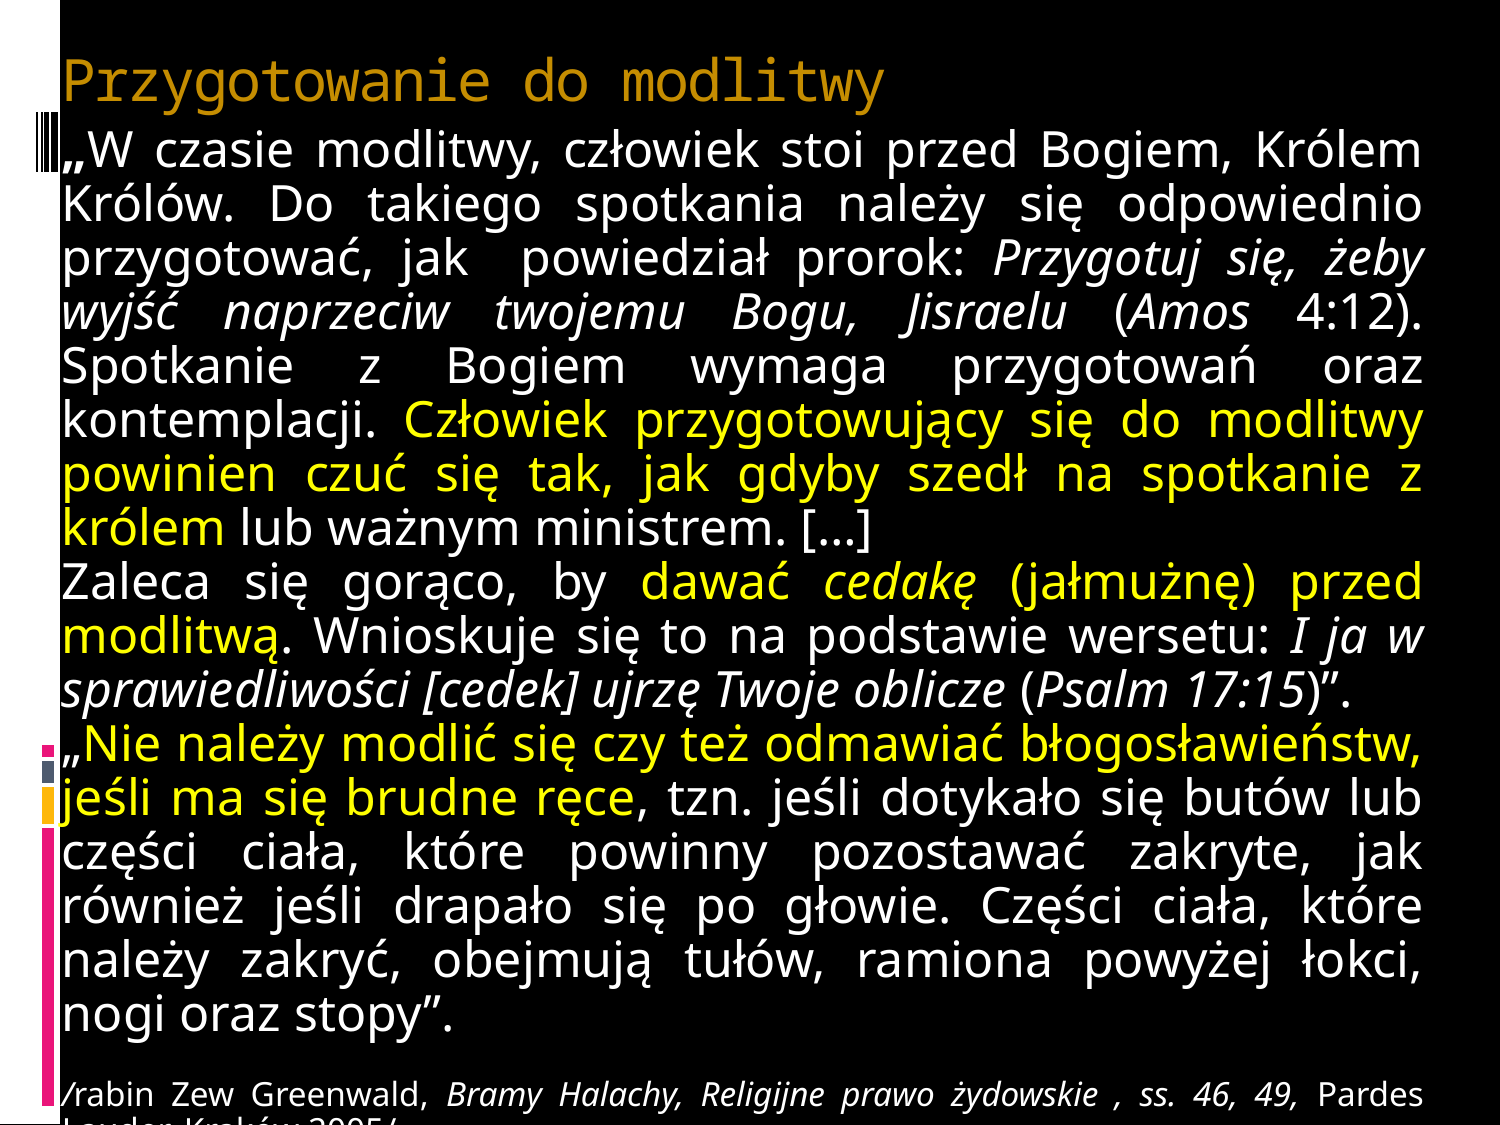

# Przygotowanie do modlitwy
„W czasie modlitwy, człowiek stoi przed Bogiem, Królem Królów. Do takiego spotkania należy się odpowiednio przygotować, jak powiedział prorok: Przygotuj się, żeby wyjść naprzeciw twojemu Bogu, Jisraelu (Amos 4:12). Spotkanie z Bogiem wymaga przygotowań oraz kontemplacji. Człowiek przygotowujący się do modlitwy powinien czuć się tak, jak gdyby szedł na spotkanie z królem lub ważnym ministrem. […]
Zaleca się gorąco, by dawać cedakę (jałmużnę) przed modlitwą. Wnioskuje się to na podstawie wersetu: I ja w sprawiedliwości [cedek] ujrzę Twoje oblicze (Psalm 17:15)”.
„Nie należy modlić się czy też odmawiać błogosławieństw, jeśli ma się brudne ręce, tzn. jeśli dotykało się butów lub części ciała, które powinny pozostawać zakryte, jak również jeśli drapało się po głowie. Części ciała, które należy zakryć, obejmują tułów, ramiona powyżej łokci, nogi oraz stopy”.
/rabin Zew Greenwald, Bramy Halachy, Religijne prawo żydowskie , ss. 46, 49, Pardes Lauder, Kraków 2005/